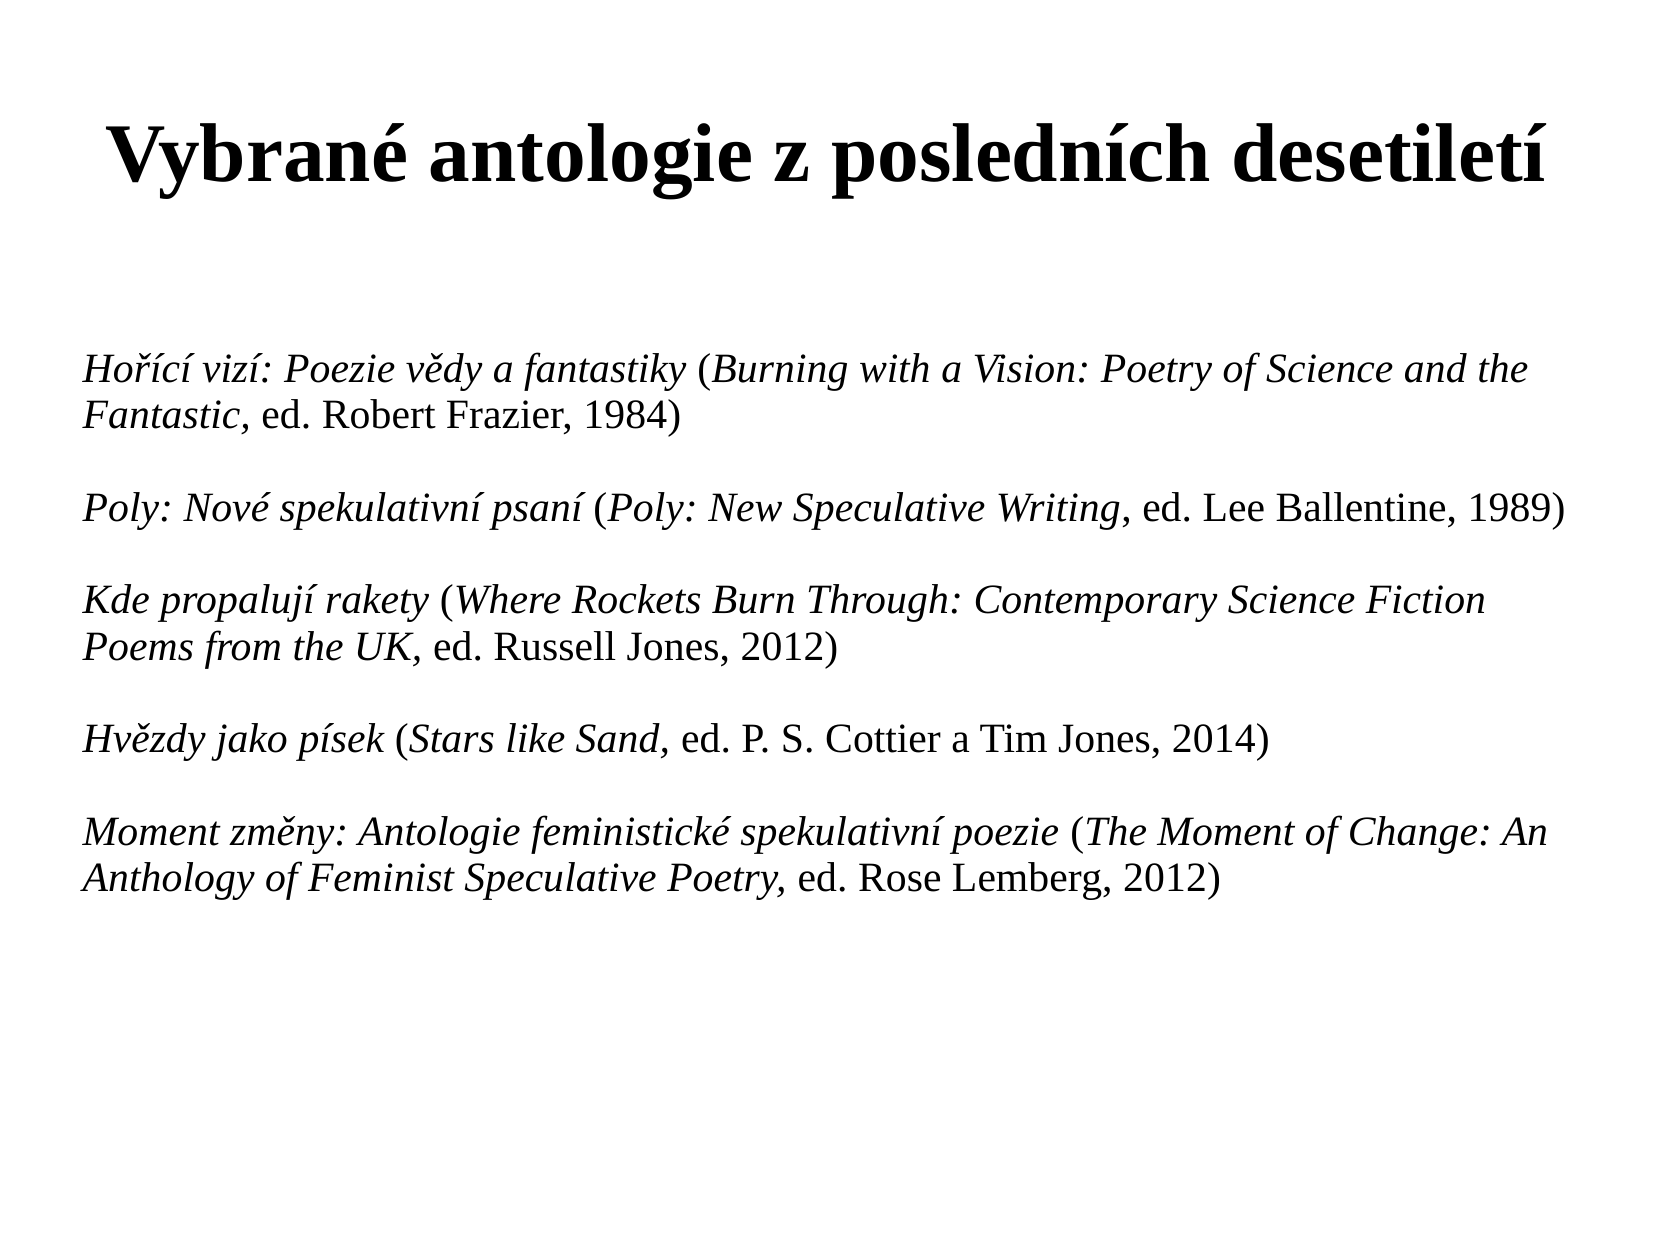

# Vybrané antologie z posledních desetiletí
Hořící vizí: Poezie vědy a fantastiky (Burning with a Vision: Poetry of Science and the Fantastic, ed. Robert Frazier, 1984)
Poly: Nové spekulativní psaní (Poly: New Speculative Writing, ed. Lee Ballentine, 1989)
Kde propalují rakety (Where Rockets Burn Through: Contemporary Science Fiction Poems from the UK, ed. Russell Jones, 2012)
Hvězdy jako písek (Stars like Sand, ed. P. S. Cottier a Tim Jones, 2014)
Moment změny: Antologie feministické spekulativní poezie (The Moment of Change: An Anthology of Feminist Speculative Poetry, ed. Rose Lemberg, 2012)